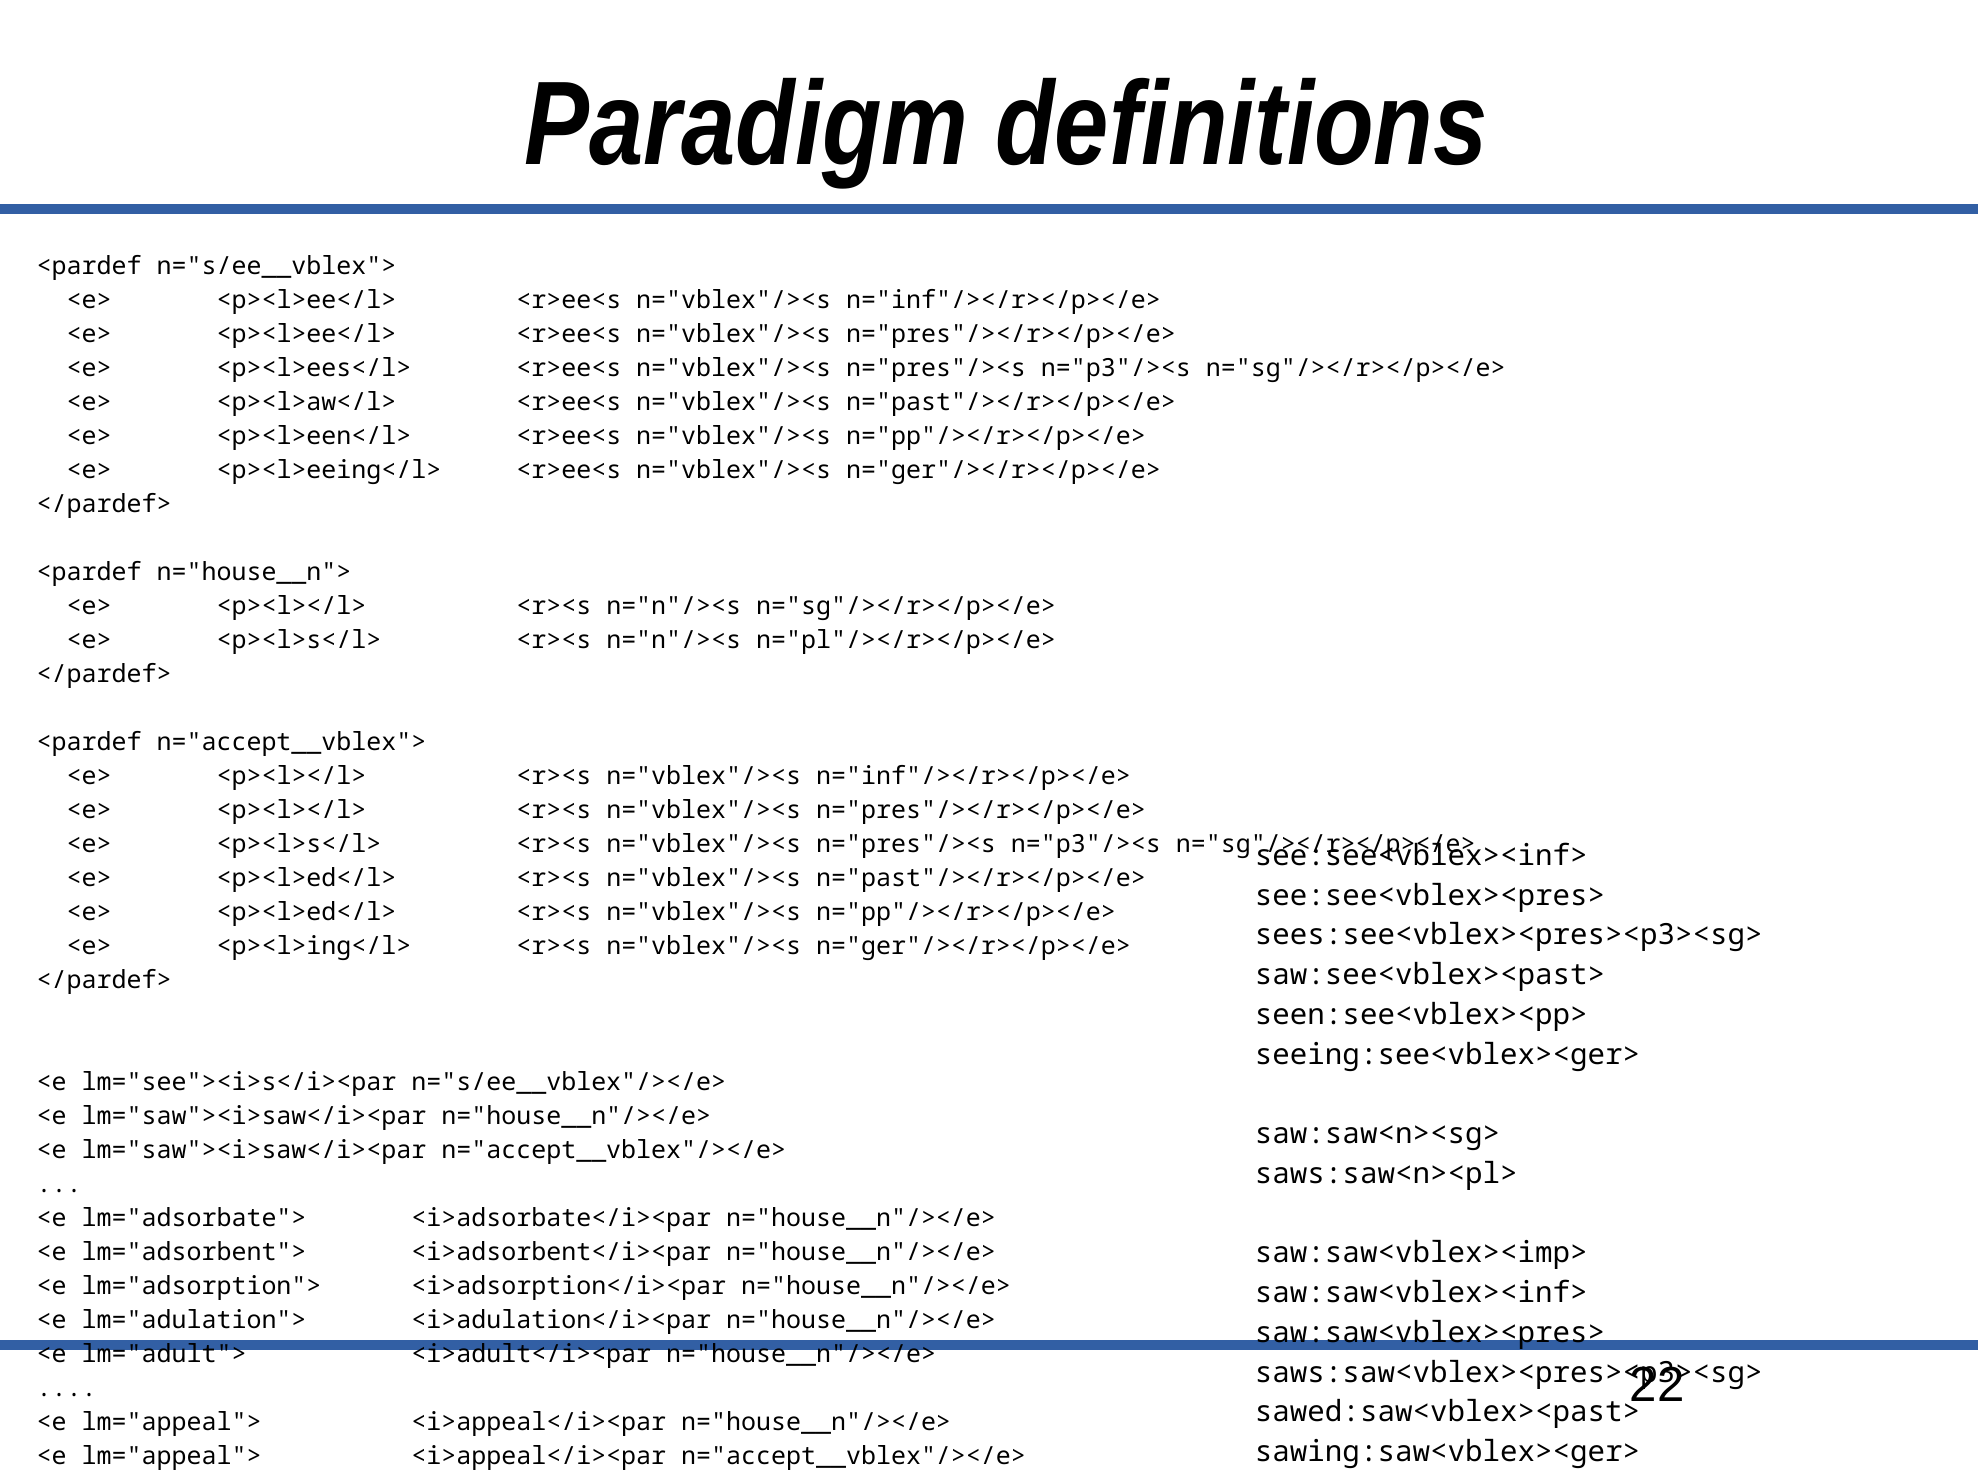

# Paradigm definitions
<pardef n="s/ee__vblex">
 <e> <p><l>ee</l> <r>ee<s n="vblex"/><s n="inf"/></r></p></e>
 <e> <p><l>ee</l> <r>ee<s n="vblex"/><s n="pres"/></r></p></e>
 <e> <p><l>ees</l> <r>ee<s n="vblex"/><s n="pres"/><s n="p3"/><s n="sg"/></r></p></e>
 <e> <p><l>aw</l> <r>ee<s n="vblex"/><s n="past"/></r></p></e>
 <e> <p><l>een</l> <r>ee<s n="vblex"/><s n="pp"/></r></p></e>
 <e> <p><l>eeing</l> <r>ee<s n="vblex"/><s n="ger"/></r></p></e>
</pardef>
<pardef n="house__n">
 <e> <p><l></l> <r><s n="n"/><s n="sg"/></r></p></e>
 <e> <p><l>s</l> <r><s n="n"/><s n="pl"/></r></p></e>
</pardef>
<pardef n="accept__vblex">
 <e> <p><l></l> <r><s n="vblex"/><s n="inf"/></r></p></e>
 <e> <p><l></l> <r><s n="vblex"/><s n="pres"/></r></p></e>
 <e> <p><l>s</l> <r><s n="vblex"/><s n="pres"/><s n="p3"/><s n="sg"/></r></p></e>
 <e> <p><l>ed</l> <r><s n="vblex"/><s n="past"/></r></p></e>
 <e> <p><l>ed</l> <r><s n="vblex"/><s n="pp"/></r></p></e>
 <e> <p><l>ing</l> <r><s n="vblex"/><s n="ger"/></r></p></e>
</pardef>
<e lm="see"><i>s</i><par n="s/ee__vblex"/></e>
<e lm="saw"><i>saw</i><par n="house__n"/></e>
<e lm="saw"><i>saw</i><par n="accept__vblex"/></e>
...
<e lm="adsorbate"> <i>adsorbate</i><par n="house__n"/></e>
<e lm="adsorbent"> <i>adsorbent</i><par n="house__n"/></e>
<e lm="adsorption"> <i>adsorption</i><par n="house__n"/></e>
<e lm="adulation"> <i>adulation</i><par n="house__n"/></e>
<e lm="adult"> <i>adult</i><par n="house__n"/></e>
....
<e lm="appeal"> <i>appeal</i><par n="house__n"/></e>
<e lm="appeal"> <i>appeal</i><par n="accept__vblex"/></e>
<e lm="appear"> <i>appear</i><par n="accept__vblex"/></e>
<e lm="appearance"> <i>appearance</i><par n="house__n"/></e>
<e lm="appease"> <i>appeas</i><par n="liv/e__vblex"/></e>
<e lm="append"> <i>append</i><par n="accept__vblex"/></e>
see:see<vblex><inf>
see:see<vblex><pres>
sees:see<vblex><pres><p3><sg>
saw:see<vblex><past>
seen:see<vblex><pp>
seeing:see<vblex><ger>
saw:saw<n><sg>
saws:saw<n><pl>
saw:saw<vblex><imp>
saw:saw<vblex><inf>
saw:saw<vblex><pres>
saws:saw<vblex><pres><p3><sg>
sawed:saw<vblex><past>
sawing:saw<vblex><ger>